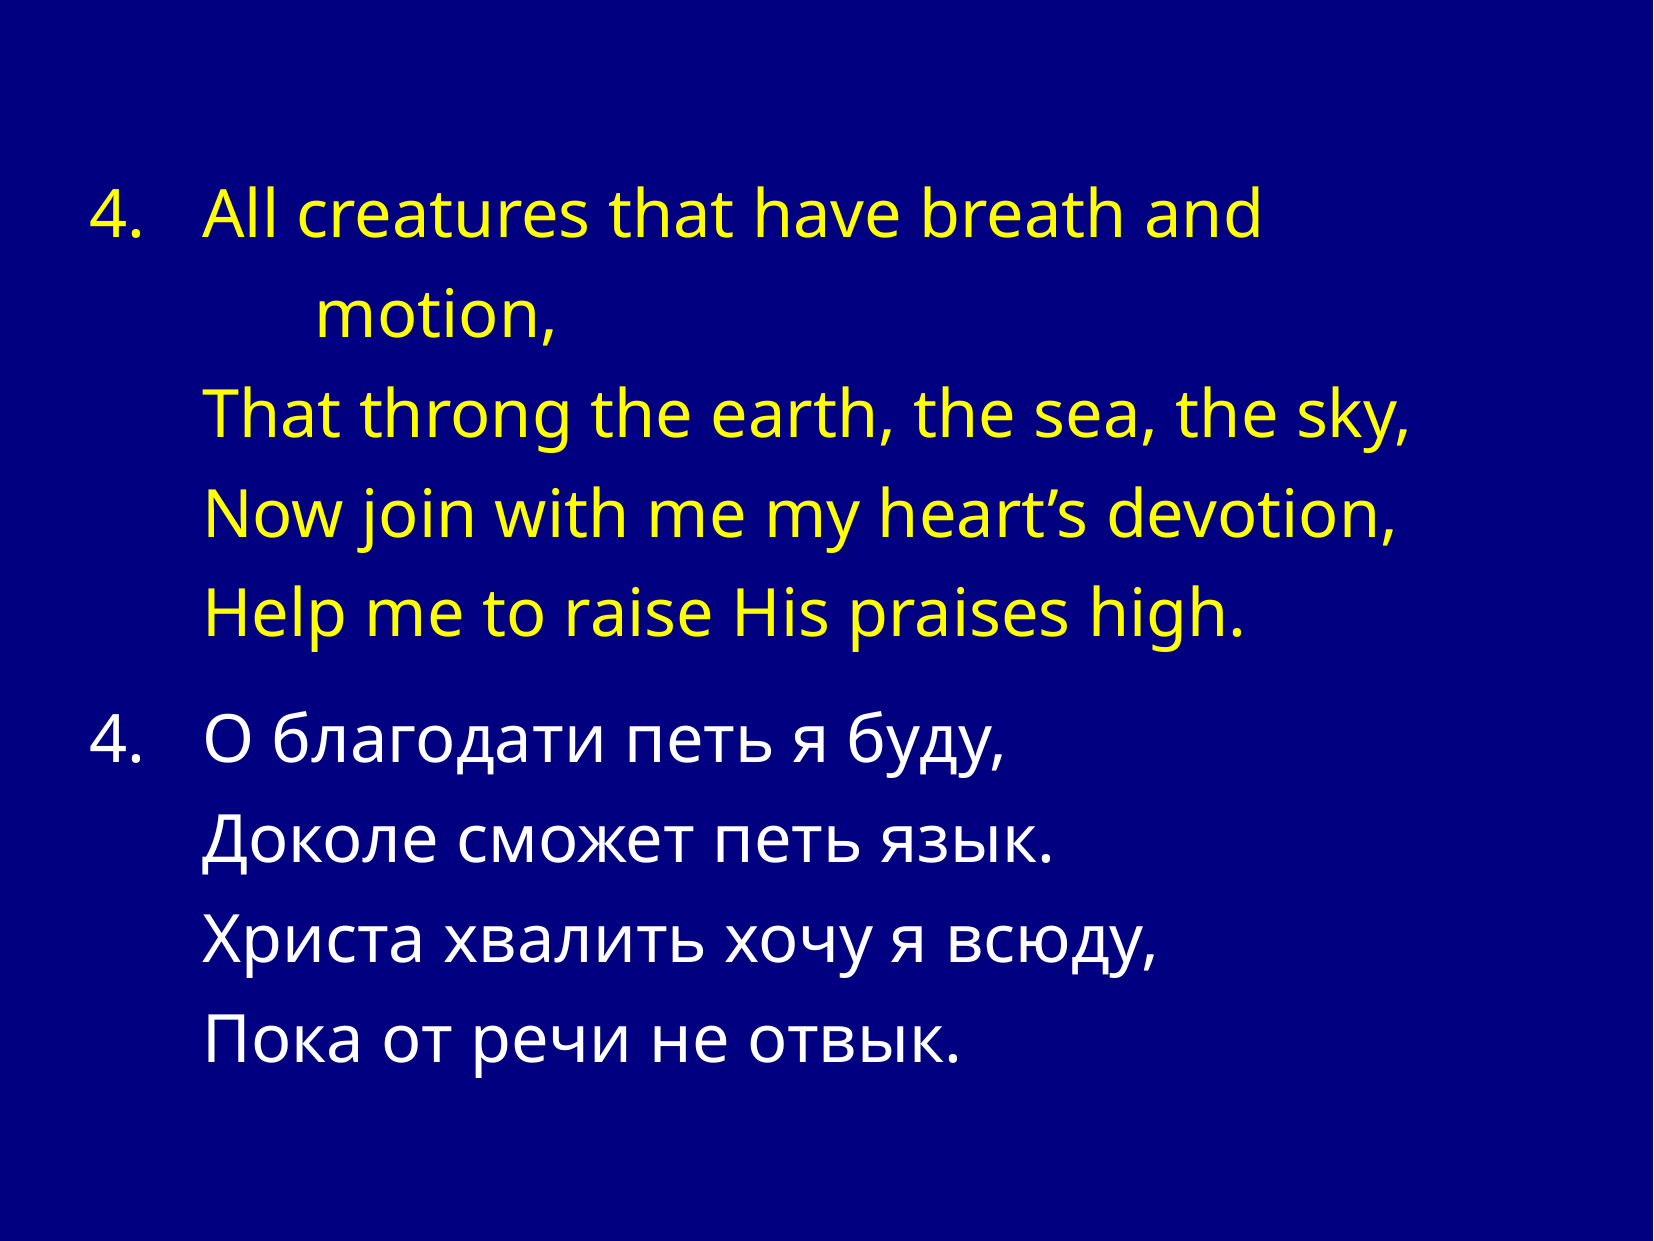

4.	All creatures that have breath and
		motion,
	That throng the earth, the sea, the sky,
	Now join with me my heart’s devotion,
	Help me to raise His praises high.
4.	О благодати петь я буду,
	Доколе сможет петь язык.
	Христа хвалить хочу я всюду,
	Пока от речи не отвык.